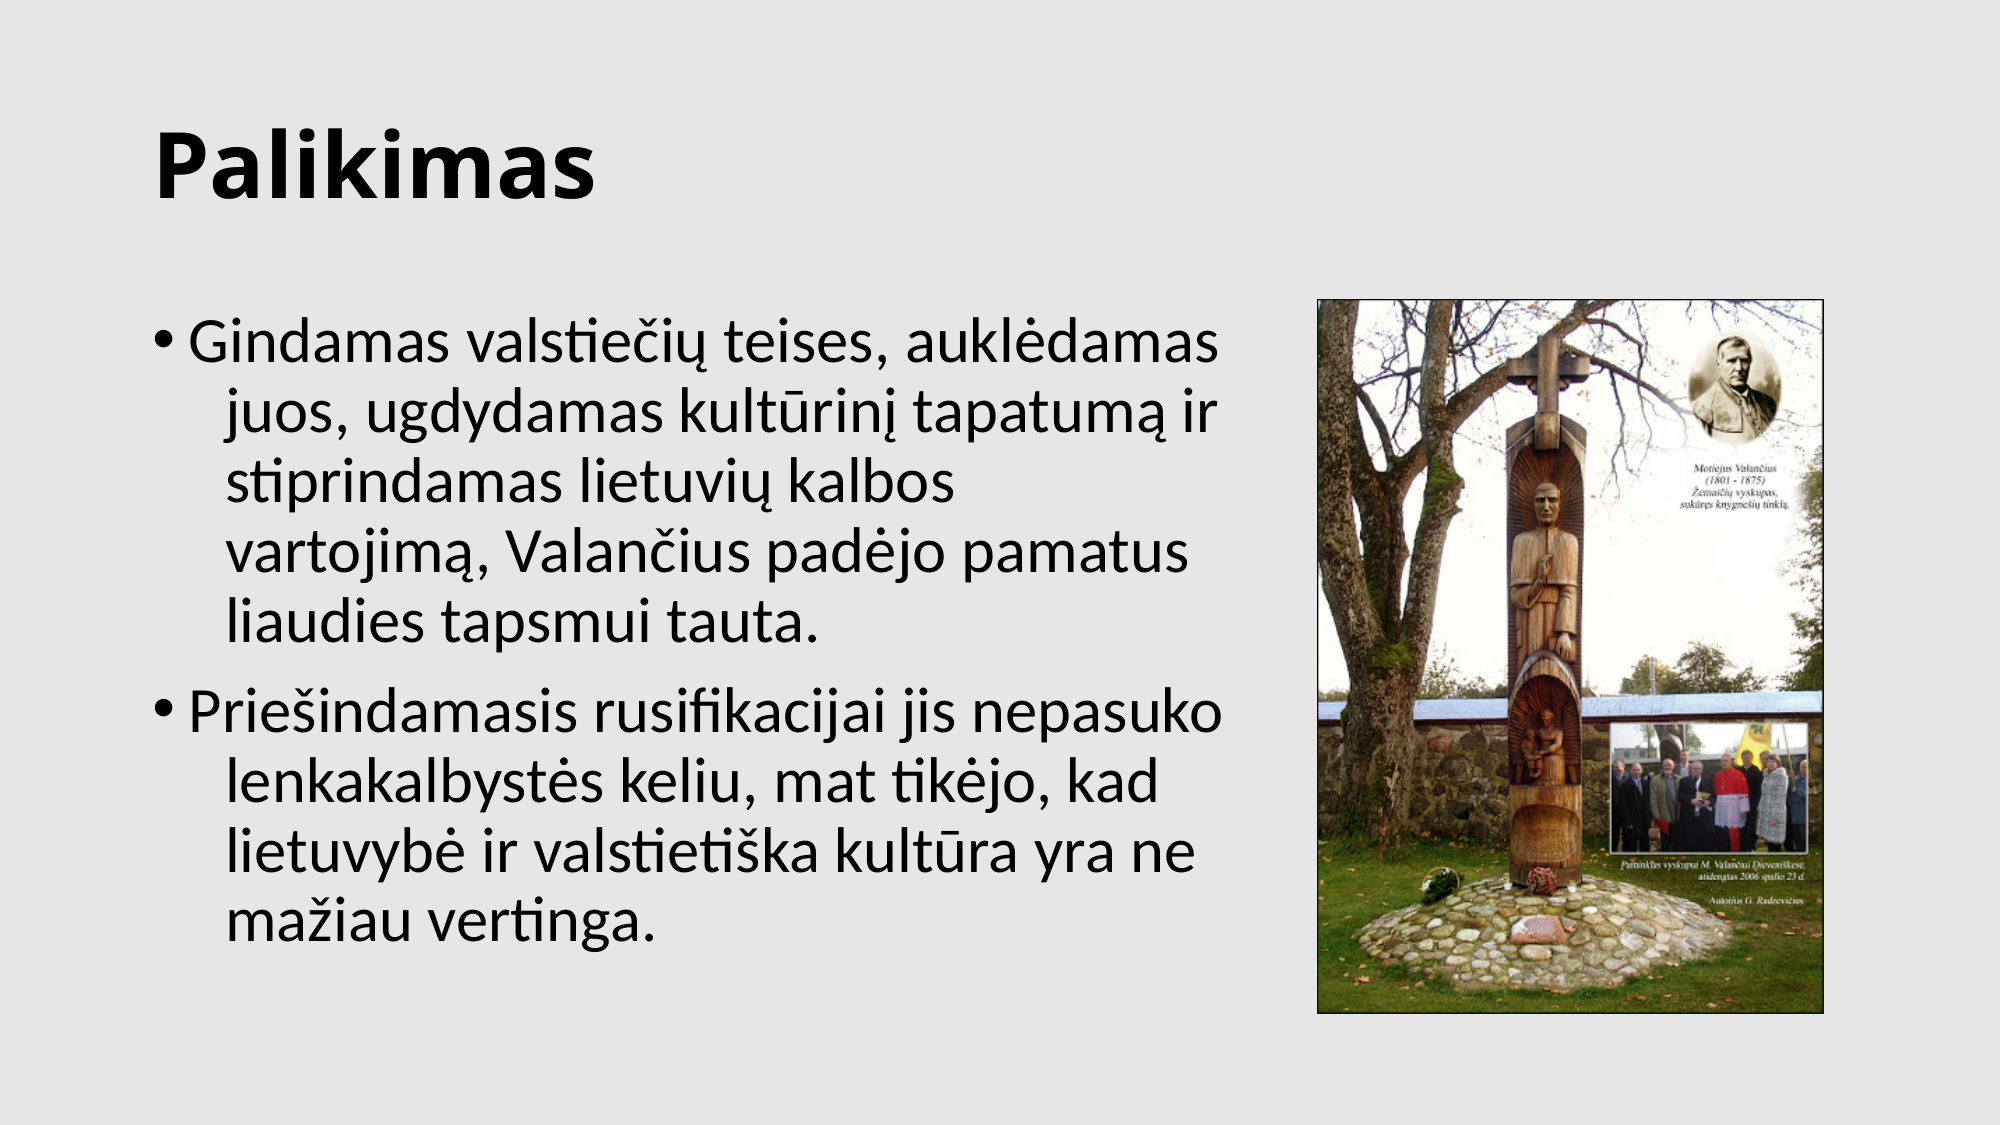

# Palikimas
Gindamas valstiečių teises, auklėdamas juos, ugdydamas kultūrinį tapatumą ir stiprindamas lietuvių kalbos vartojimą, Valančius padėjo pamatus liaudies tapsmui tauta.
Priešindamasis rusifikacijai jis nepasuko lenkakalbystės keliu, mat tikėjo, kad lietuvybė ir valstietiška kultūra yra ne mažiau vertinga.